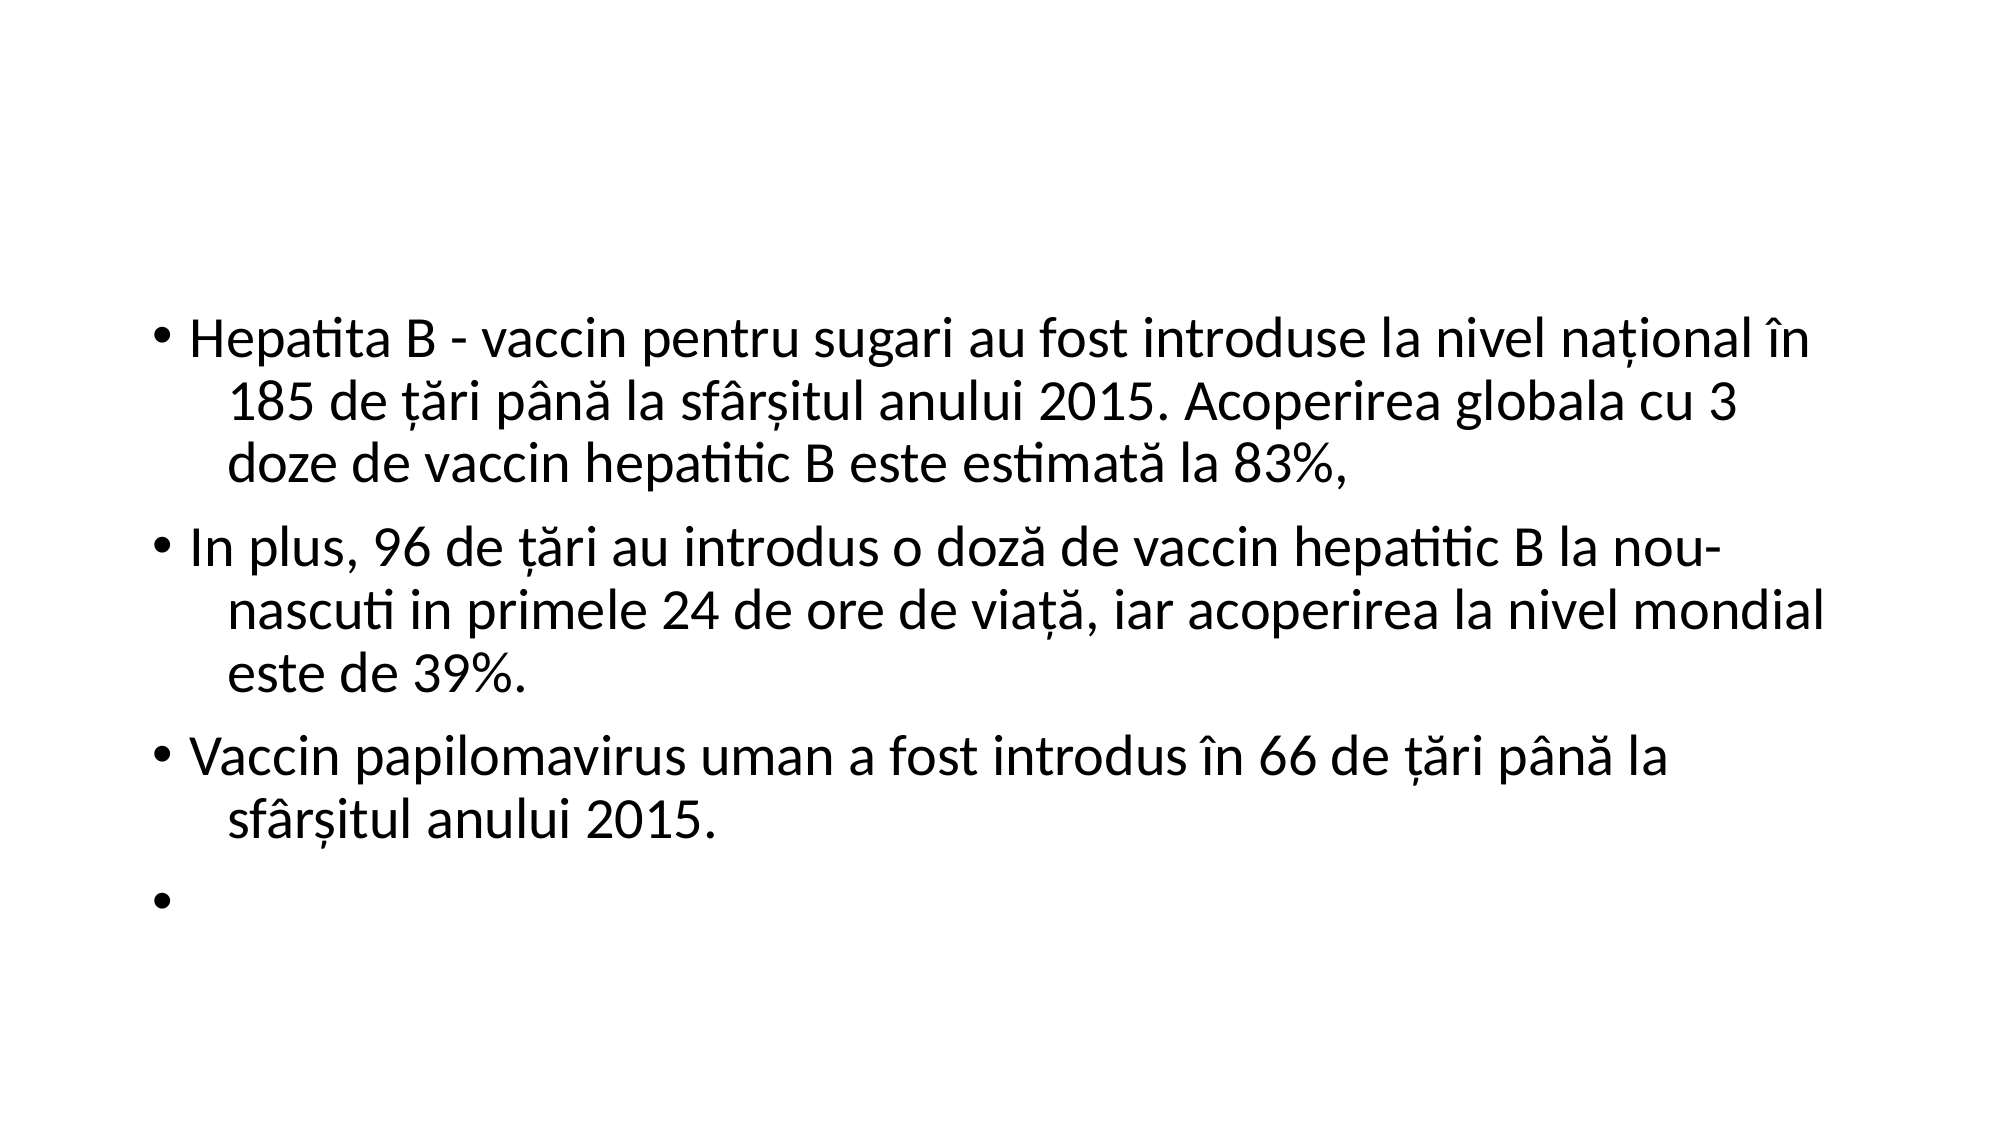

#
Hepatita B - vaccin pentru sugari au fost introduse la nivel național în 185 de țări până la sfârșitul anului 2015. Acoperirea globala cu 3 doze de vaccin hepatitic B este estimată la 83%,
In plus, 96 de țări au introdus o doză de vaccin hepatitic B la nou-nascuti in primele 24 de ore de viață, iar acoperirea la nivel mondial este de 39%.
Vaccin papilomavirus uman a fost introdus în 66 de țări până la sfârșitul anului 2015.